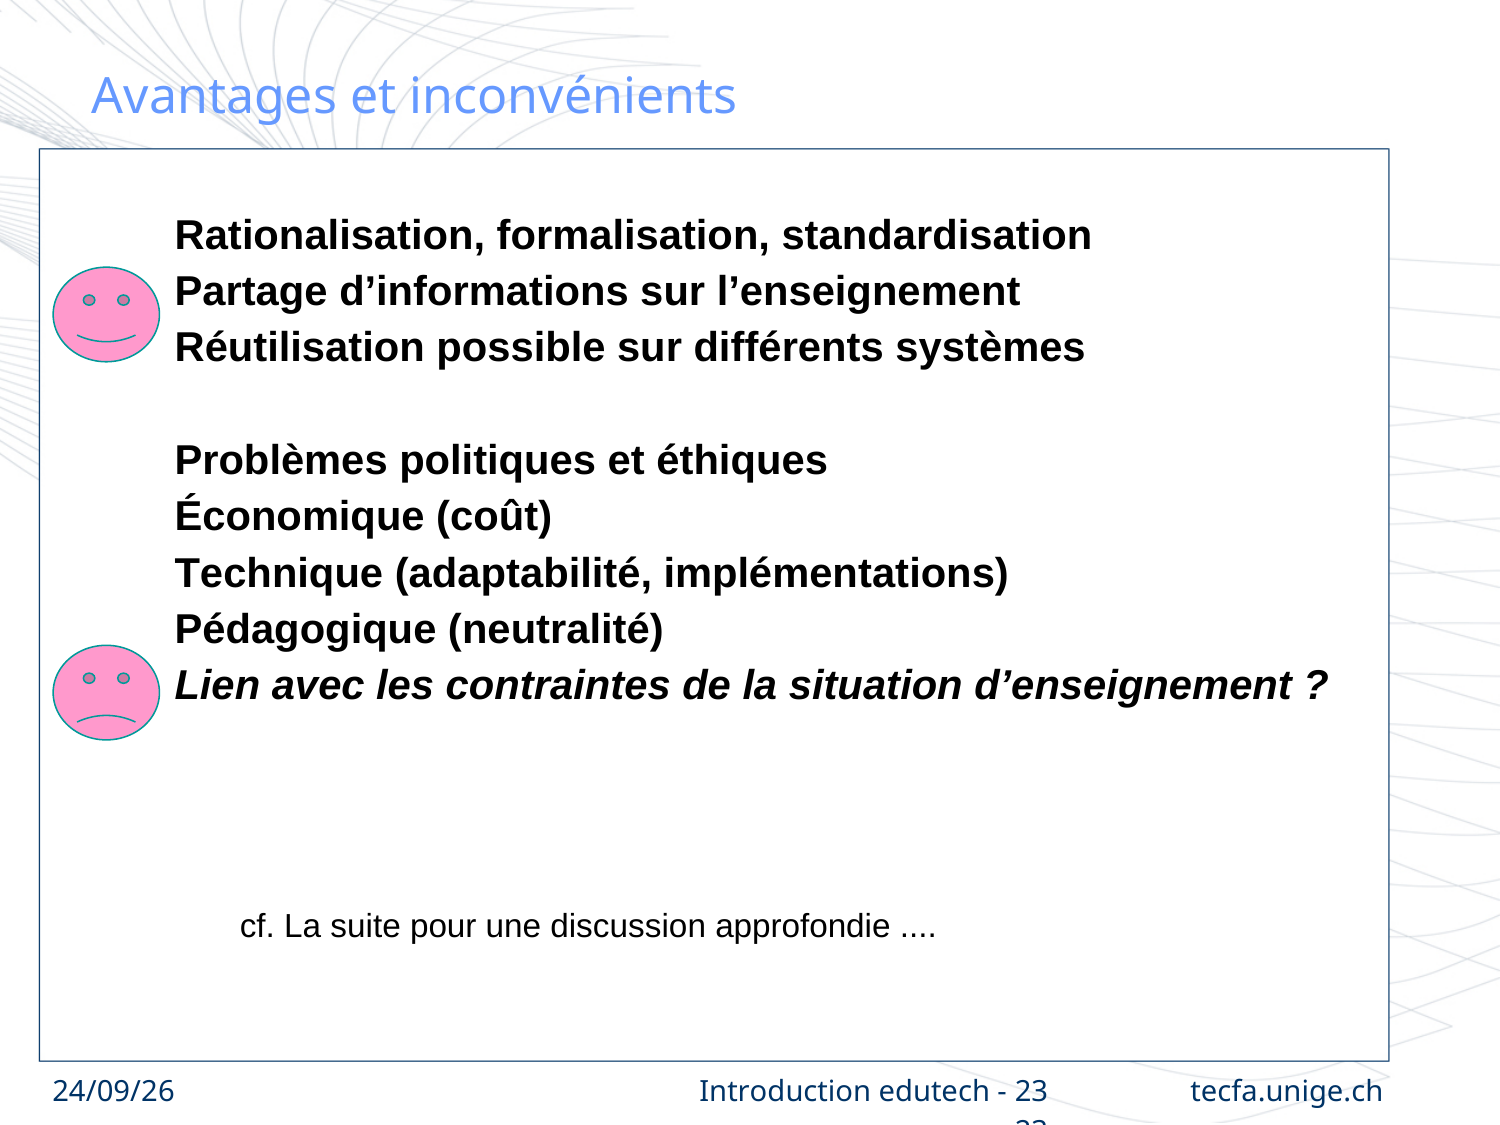

# Avantages et inconvénients
Rationalisation, formalisation, standardisation
Partage d’informations sur l’enseignement
Réutilisation possible sur différents systèmes
Problèmes politiques et éthiques
Économique (coût)
Technique (adaptabilité, implémentations)
Pédagogique (neutralité)
Lien avec les contraintes de la situation d’enseignement ?
cf. La suite pour une discussion approfondie ....
23